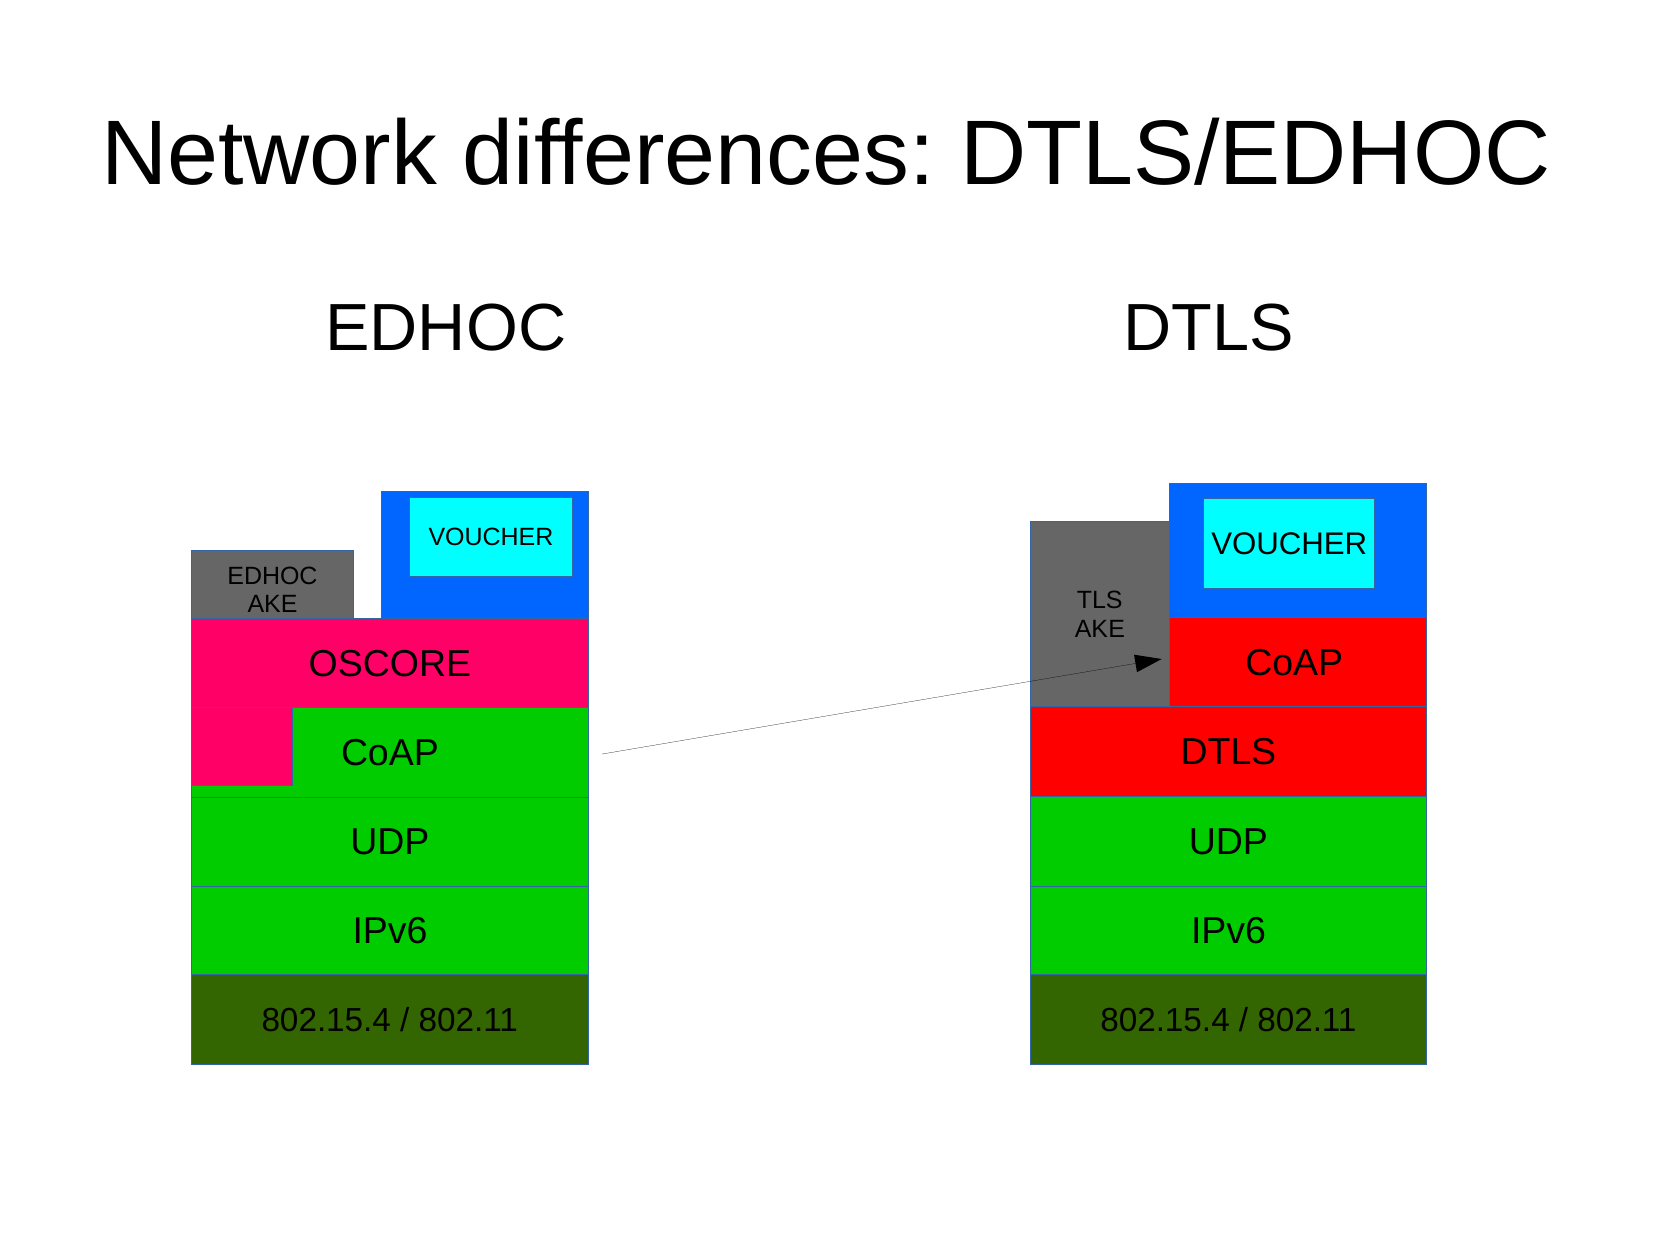

# Network differences: DTLS/EDHOC
EDHOC
DTLS
VOUCHER
VOUCHER
TLS
AKE
EDHOC
AKE
CoAP
OSCORE
DTLS
CoAP
UDP
UDP
IPv6
IPv6
802.15.4 / 802.11
802.15.4 / 802.11